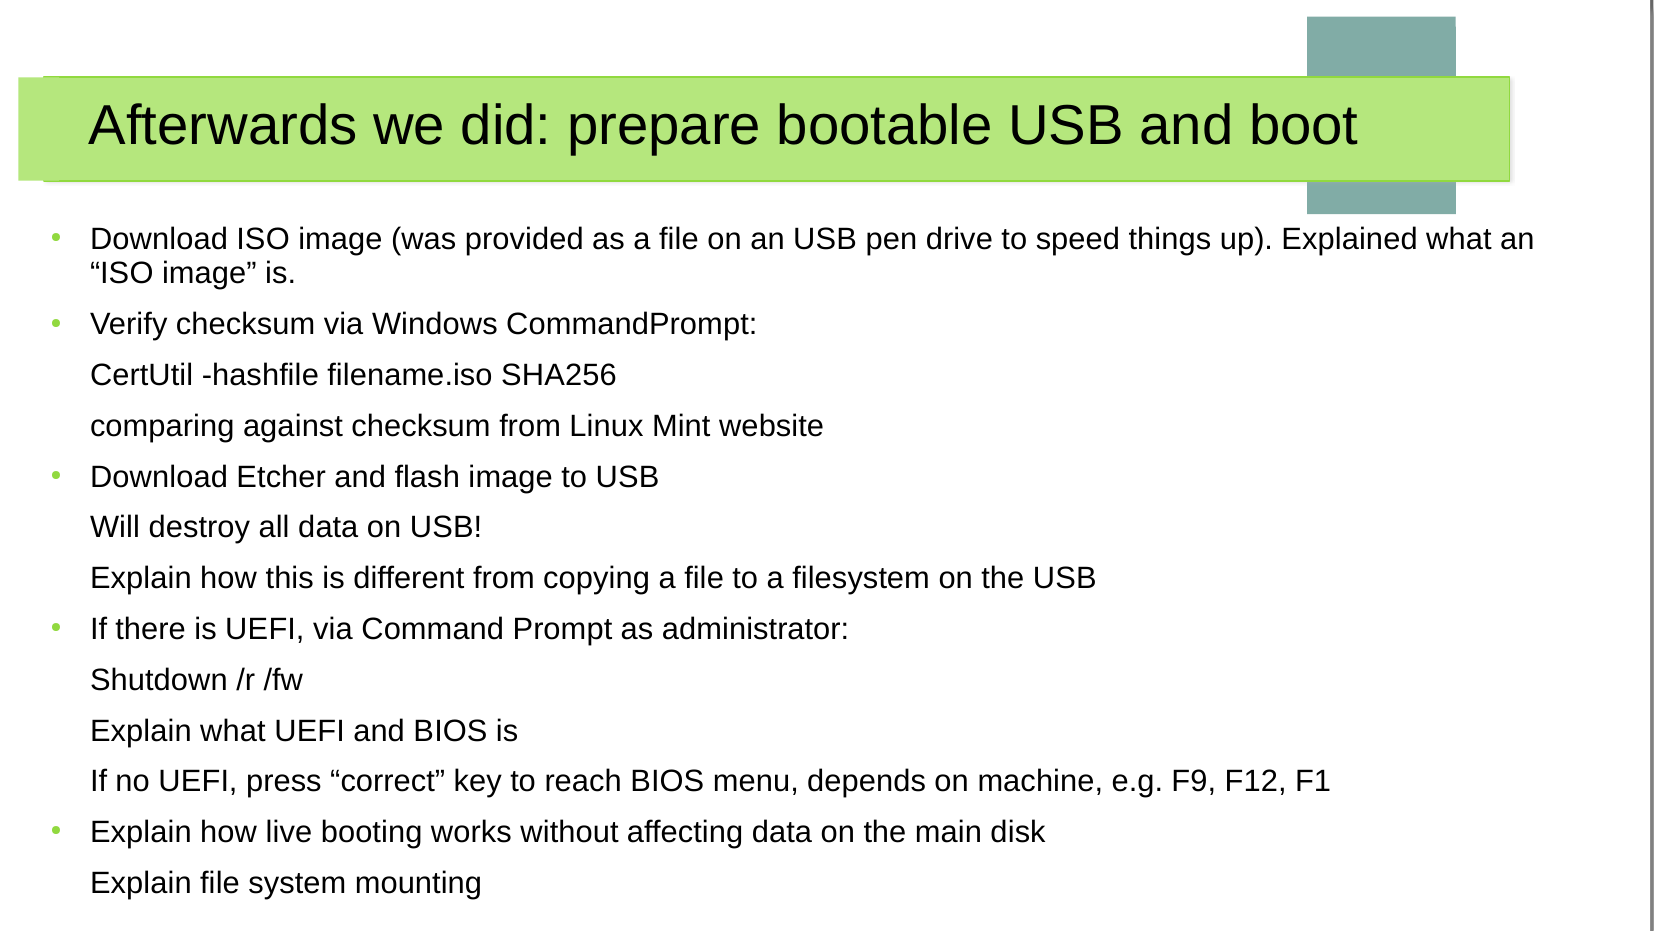

# Afterwards we did: prepare bootable USB and boot
Download ISO image (was provided as a file on an USB pen drive to speed things up). Explained what an “ISO image” is.
Verify checksum via Windows CommandPrompt:
CertUtil -hashfile filename.iso SHA256
comparing against checksum from Linux Mint website
Download Etcher and flash image to USB
Will destroy all data on USB!
Explain how this is different from copying a file to a filesystem on the USB
If there is UEFI, via Command Prompt as administrator:
Shutdown /r /fw
Explain what UEFI and BIOS is
If no UEFI, press “correct” key to reach BIOS menu, depends on machine, e.g. F9, F12, F1
Explain how live booting works without affecting data on the main disk
Explain file system mounting